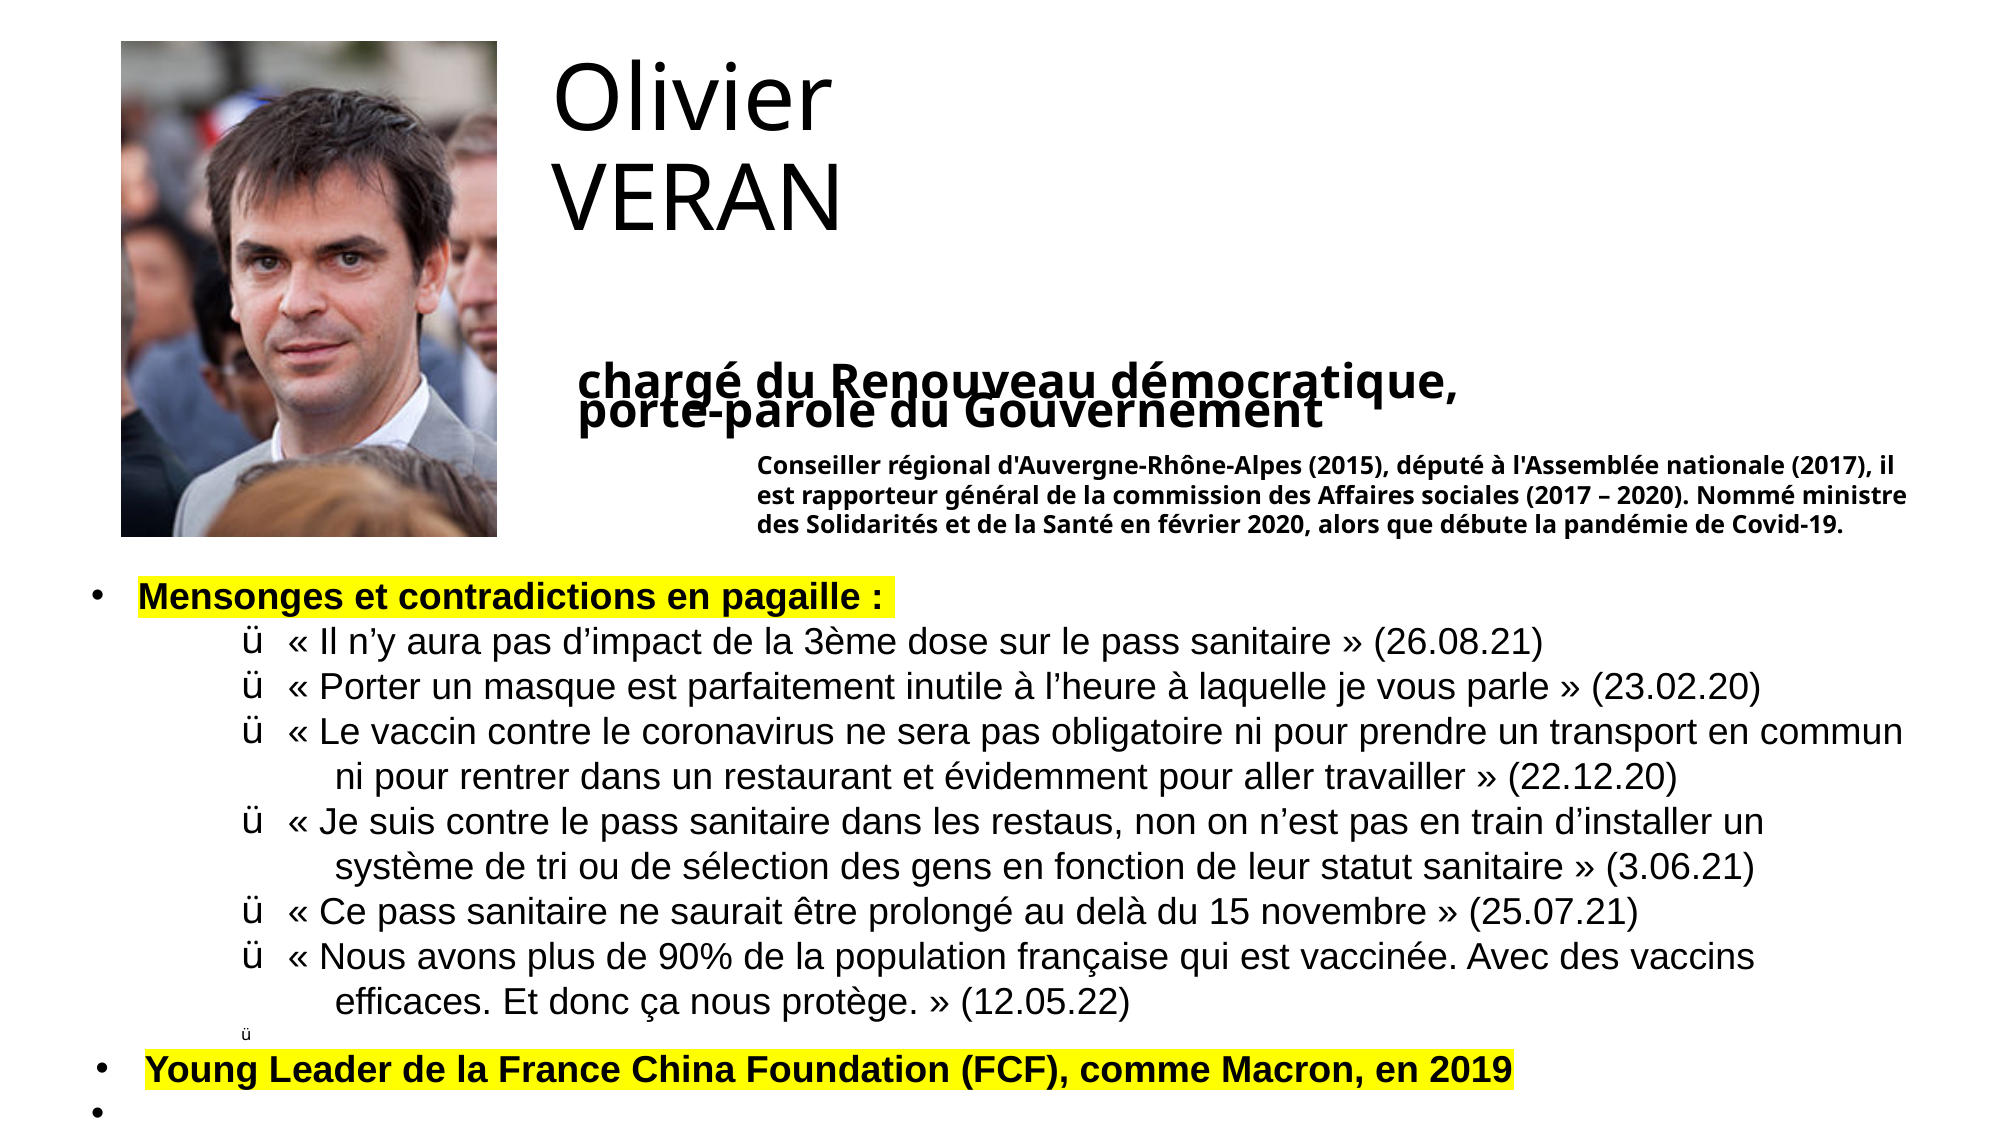

# Olivier VERAN
chargé du Renouveau démocratique,
porte-parole du Gouvernement
Conseiller régional d'Auvergne-Rhône-Alpes (2015), député à l'Assemblée nationale (2017), il est rapporteur général de la commission des Affaires sociales (2017 – 2020). Nommé ministre des Solidarités et de la Santé en février 2020, alors que débute la pandémie de Covid-19.
Mensonges et contradictions en pagaille :
« Il n’y aura pas d’impact de la 3ème dose sur le pass sanitaire » (26.08.21)
« Porter un masque est parfaitement inutile à l’heure à laquelle je vous parle » (23.02.20)
« Le vaccin contre le coronavirus ne sera pas obligatoire ni pour prendre un transport en commun ni pour rentrer dans un restaurant et évidemment pour aller travailler » (22.12.20)
« Je suis contre le pass sanitaire dans les restaus, non on n’est pas en train d’installer un système de tri ou de sélection des gens en fonction de leur statut sanitaire » (3.06.21)
« Ce pass sanitaire ne saurait être prolongé au delà du 15 novembre » (25.07.21)
« Nous avons plus de 90% de la population française qui est vaccinée. Avec des vaccins efficaces. Et donc ça nous protège. » (12.05.22)
Young Leader de la France China Foundation (FCF), comme Macron, en 2019